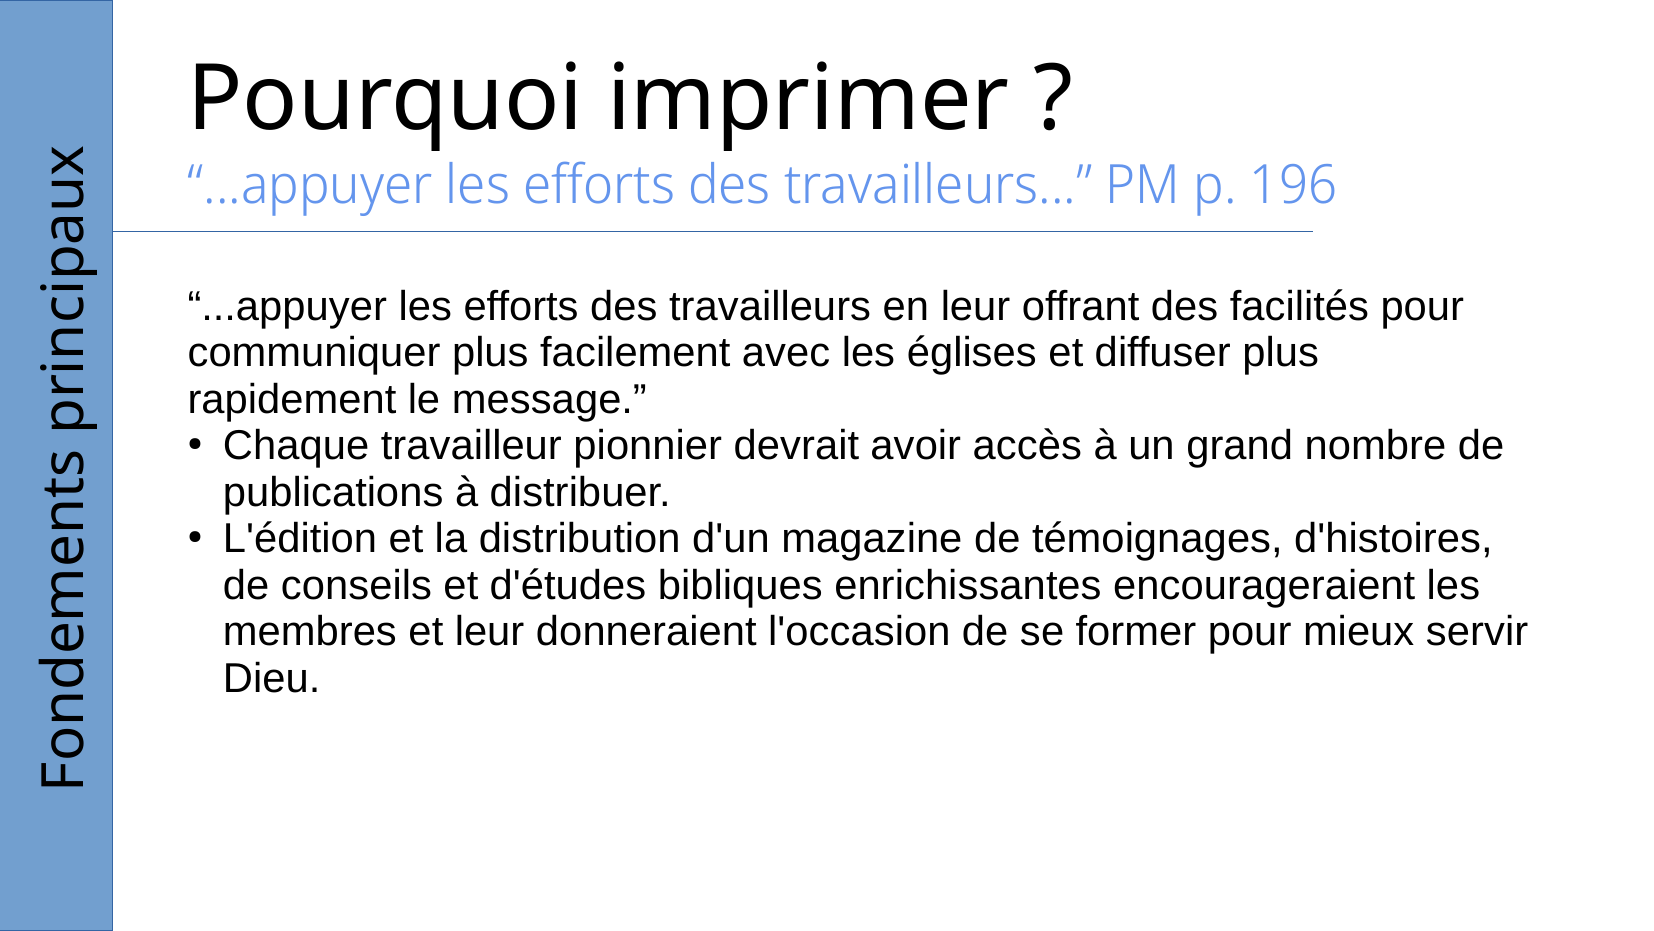

# Pourquoi imprimer ?
“...appuyer les efforts des travailleurs...” PM p. 196
“...appuyer les efforts des travailleurs en leur offrant des facilités pour communiquer plus facilement avec les églises et diffuser plus rapidement le message.”
Chaque travailleur pionnier devrait avoir accès à un grand nombre de publications à distribuer.
L'édition et la distribution d'un magazine de témoignages, d'histoires, de conseils et d'études bibliques enrichissantes encourageraient les membres et leur donneraient l'occasion de se former pour mieux servir Dieu.
Fondements principaux